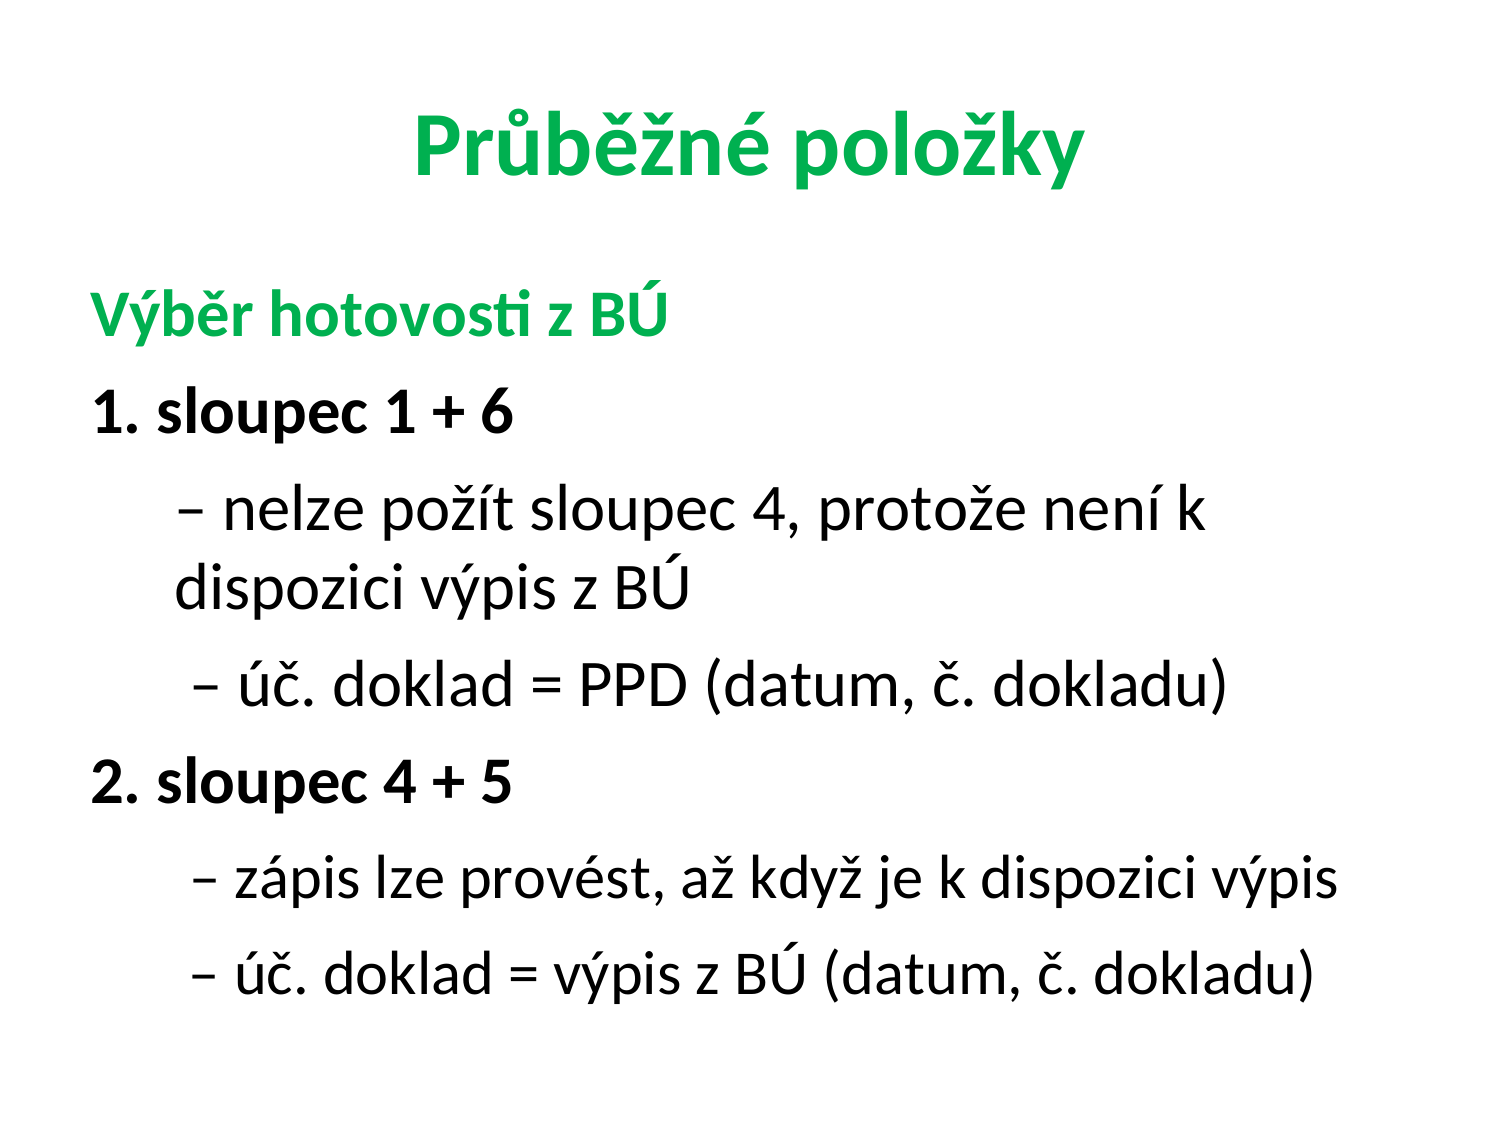

# Průběžné položky
Výběr hotovosti z BÚ
1. sloupec 1 + 6
	– nelze požít sloupec 4, protože není k dispozici výpis z BÚ
	 – úč. doklad = PPD (datum, č. dokladu)
2. sloupec 4 + 5
	 – zápis lze provést, až když je k dispozici výpis
	 – úč. doklad = výpis z BÚ (datum, č. dokladu)